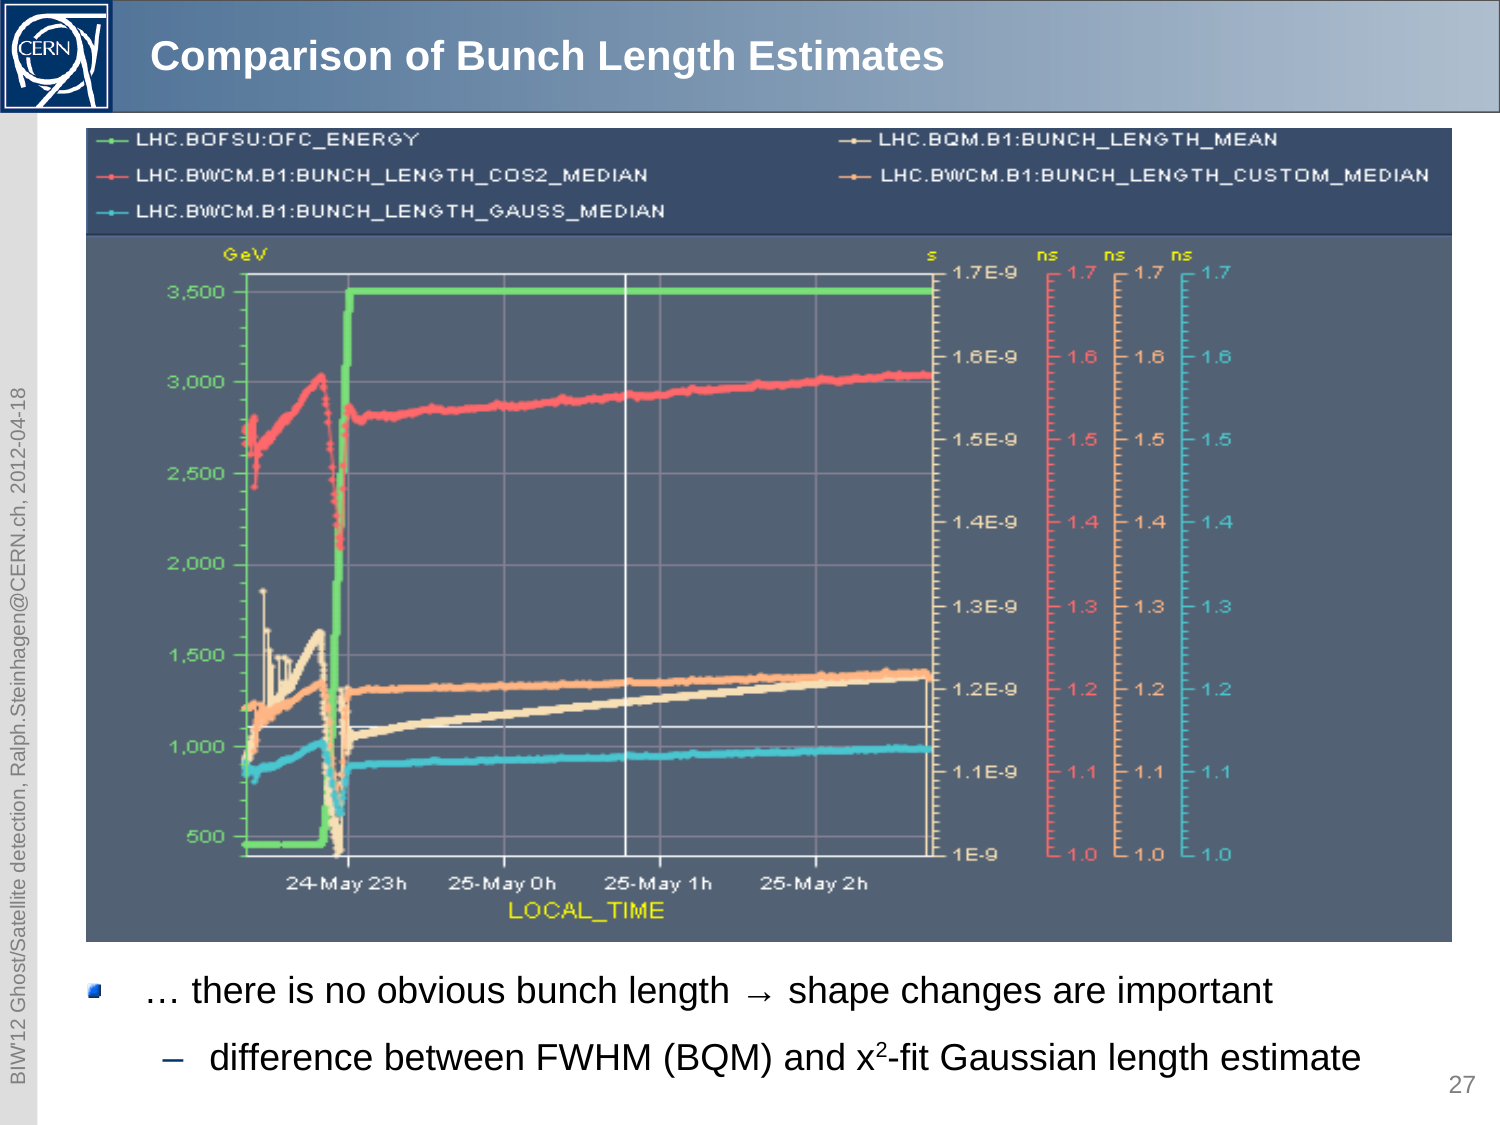

# Comparison of Bunch Length Estimates
… there is no obvious bunch length → shape changes are important
difference between FWHM (BQM) and x2-fit Gaussian length estimate